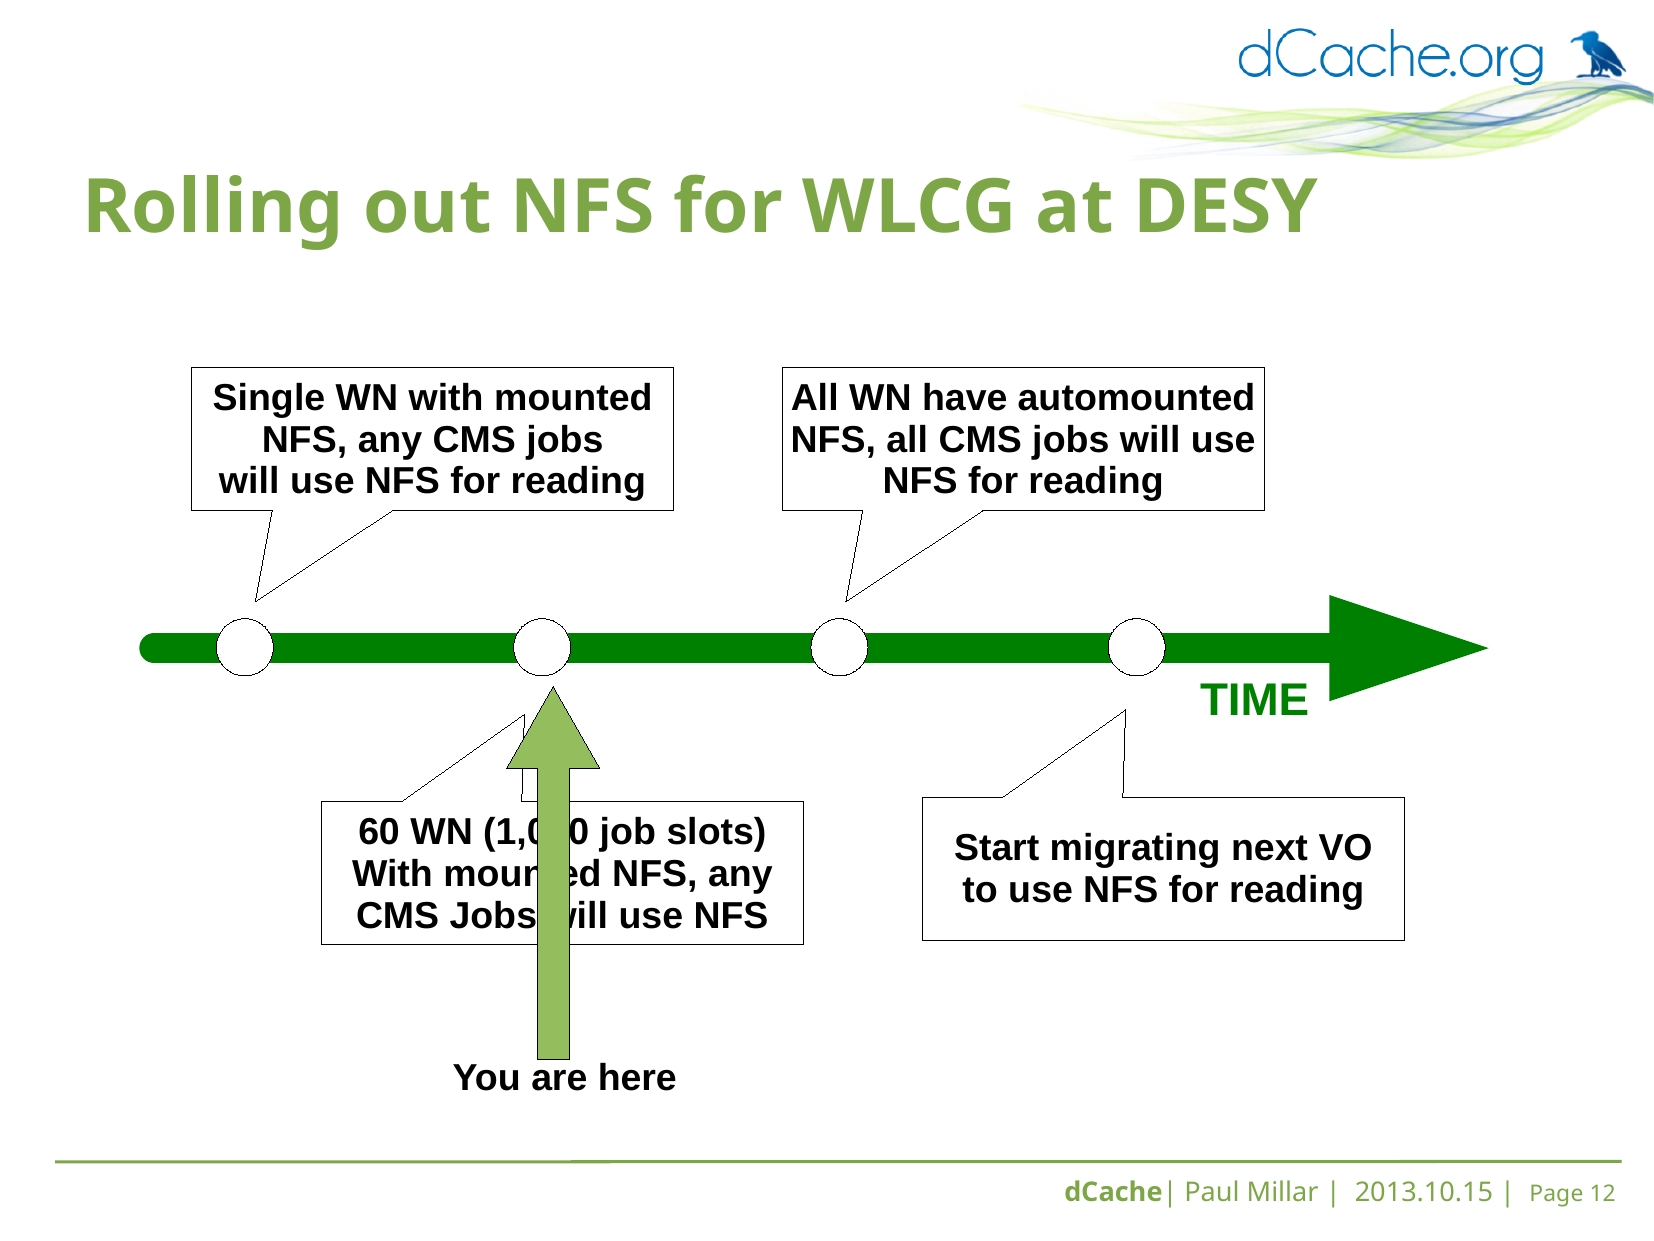

# Rolling out NFS for WLCG at DESY
Single WN with mounted
NFS, any CMS jobs
will use NFS for reading
All WN have automounted
NFS, all CMS jobs will use
NFS for reading
TIME
Start migrating next VO
to use NFS for reading
60 WN (1,000 job slots)
With mounted NFS, any
CMS Jobs will use NFS
You are here
12